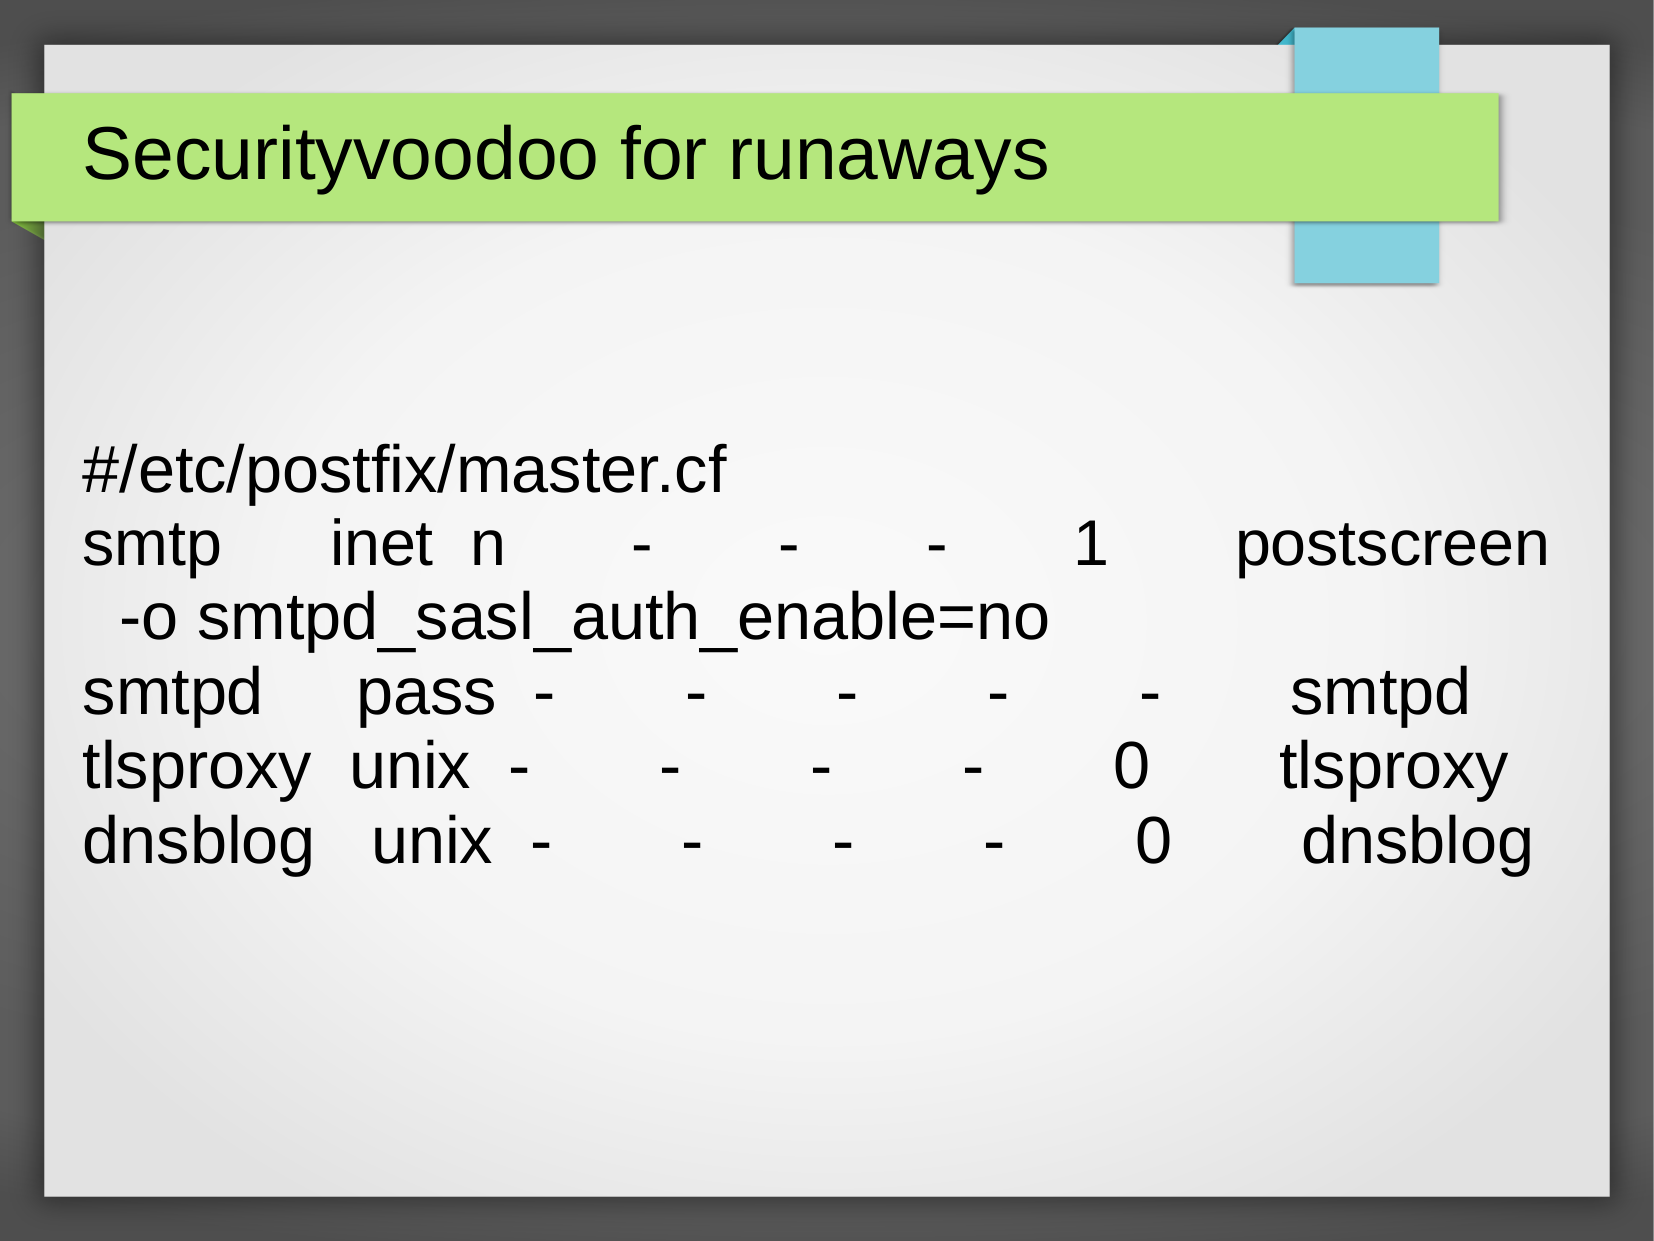

# Securityvoodoo for runaways
#/etc/postfix/master.cf
smtp inet n - - - 1 postscreen
 -o smtpd_sasl_auth_enable=no
smtpd pass - - - - - smtpd
tlsproxy unix - - - - 0 tlsproxy
dnsblog unix - - - - 0 dnsblog